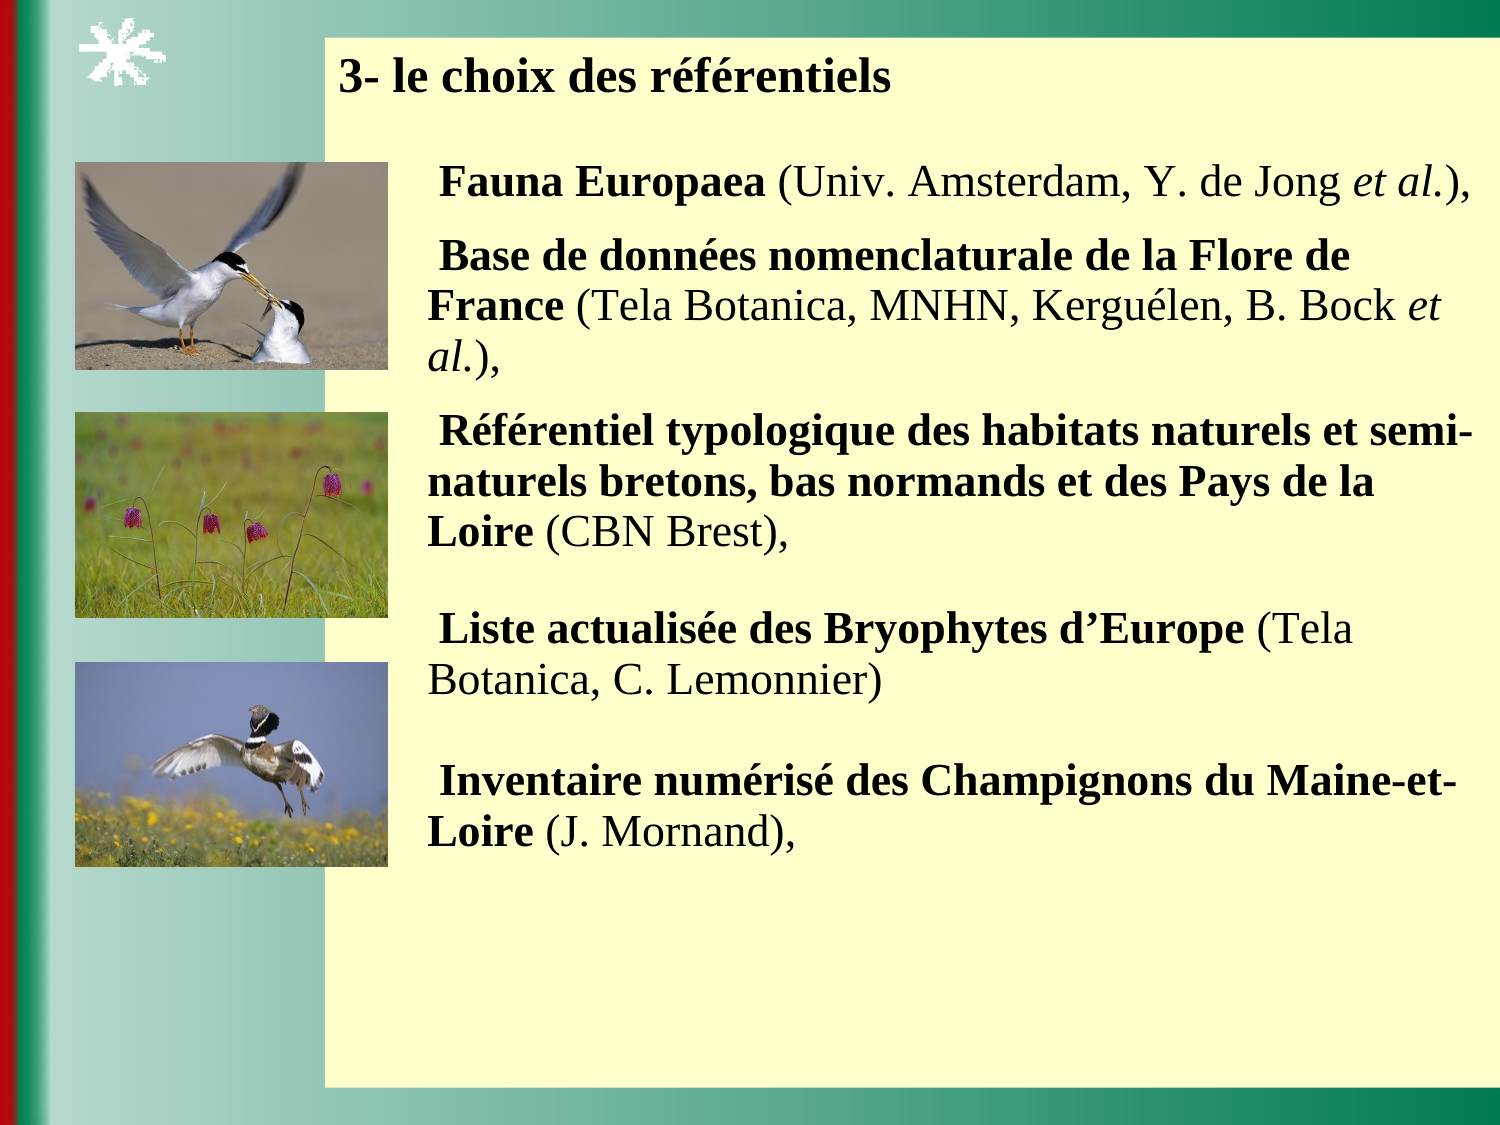

3- le choix des référentiels
 Fauna Europaea (Univ. Amsterdam, Y. de Jong et al.),
 Base de données nomenclaturale de la Flore de France (Tela Botanica, MNHN, Kerguélen, B. Bock et al.),
 Référentiel typologique des habitats naturels et semi-naturels bretons, bas normands et des Pays de la Loire (CBN Brest),
 Liste actualisée des Bryophytes d’Europe (Tela Botanica, C. Lemonnier)
 Inventaire numérisé des Champignons du Maine-et-Loire (J. Mornand),